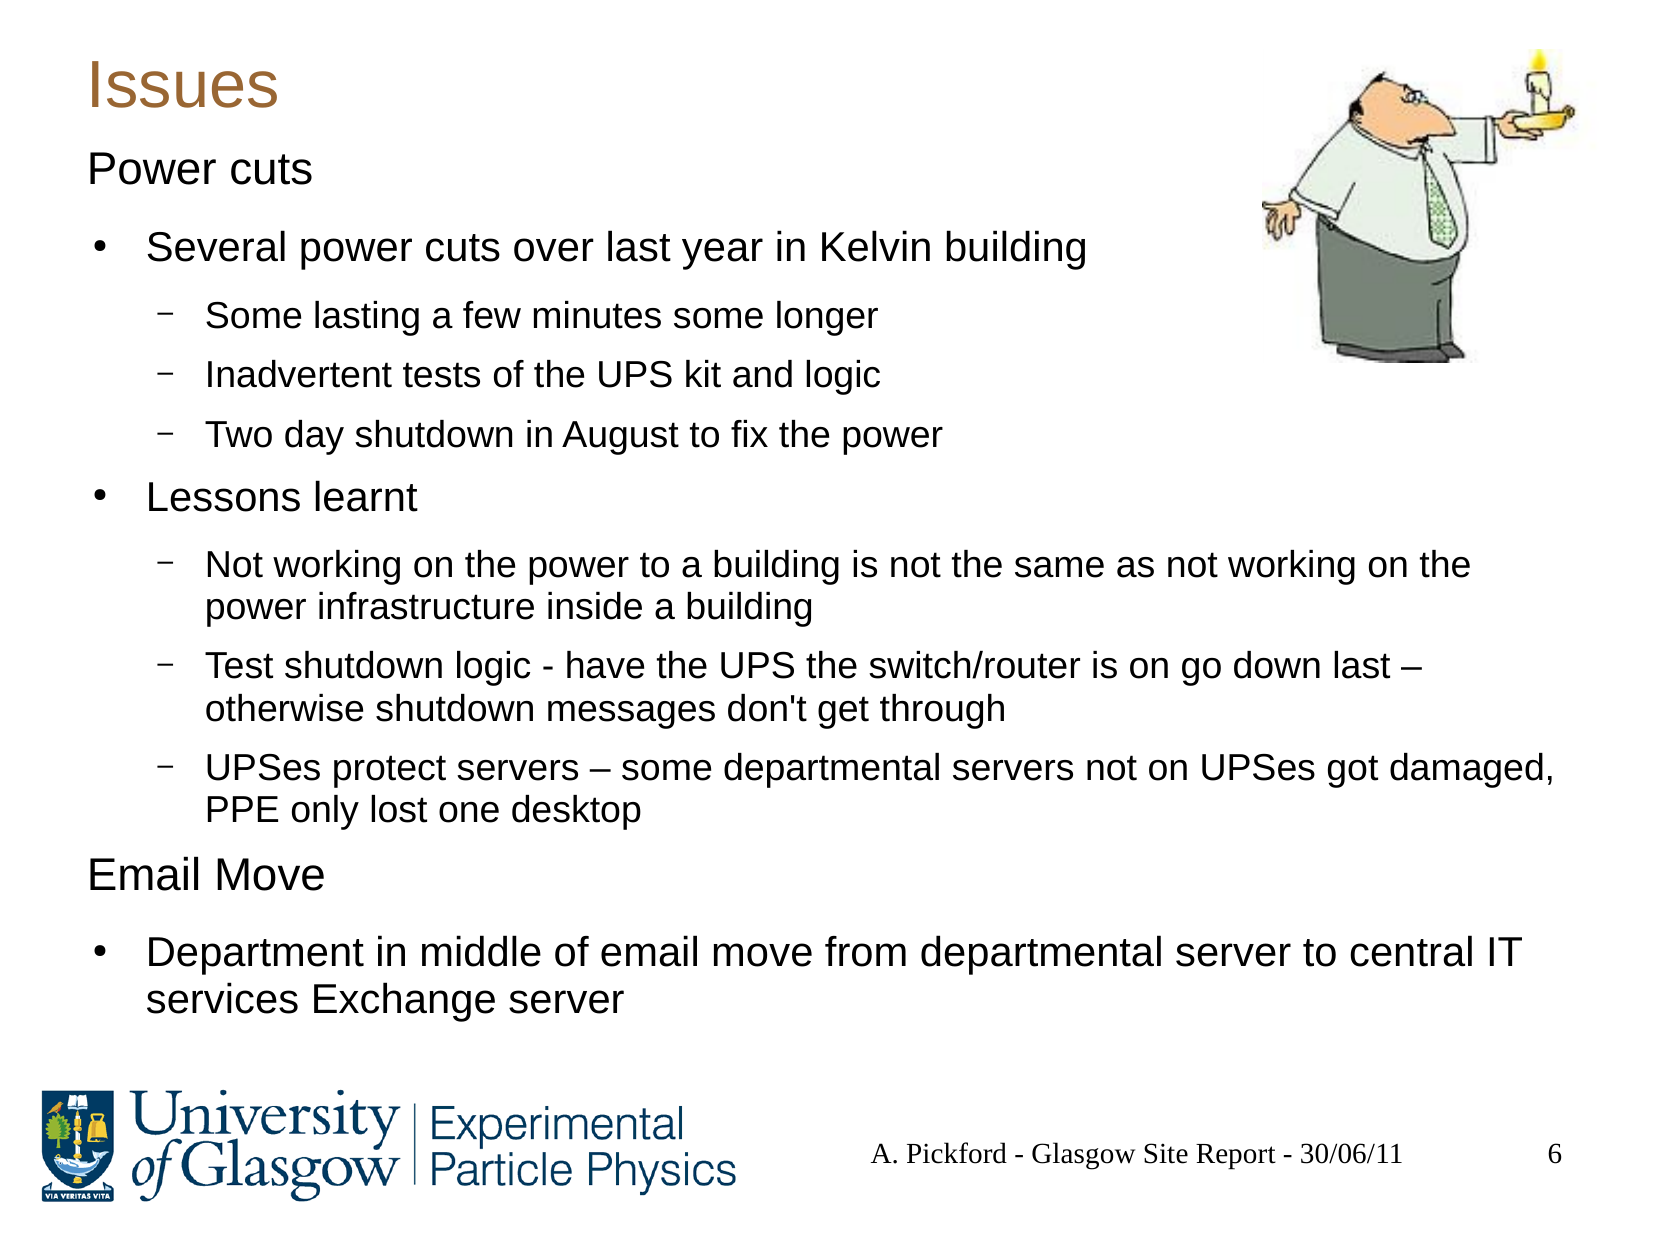

# Issues
Power cuts
Several power cuts over last year in Kelvin building
Some lasting a few minutes some longer
Inadvertent tests of the UPS kit and logic
Two day shutdown in August to fix the power
Lessons learnt
Not working on the power to a building is not the same as not working on the power infrastructure inside a building
Test shutdown logic - have the UPS the switch/router is on go down last – otherwise shutdown messages don't get through
UPSes protect servers – some departmental servers not on UPSes got damaged, PPE only lost one desktop
Email Move
Department in middle of email move from departmental server to central IT services Exchange server
A. Pickford - Glasgow Site Report - 30/06/11
6